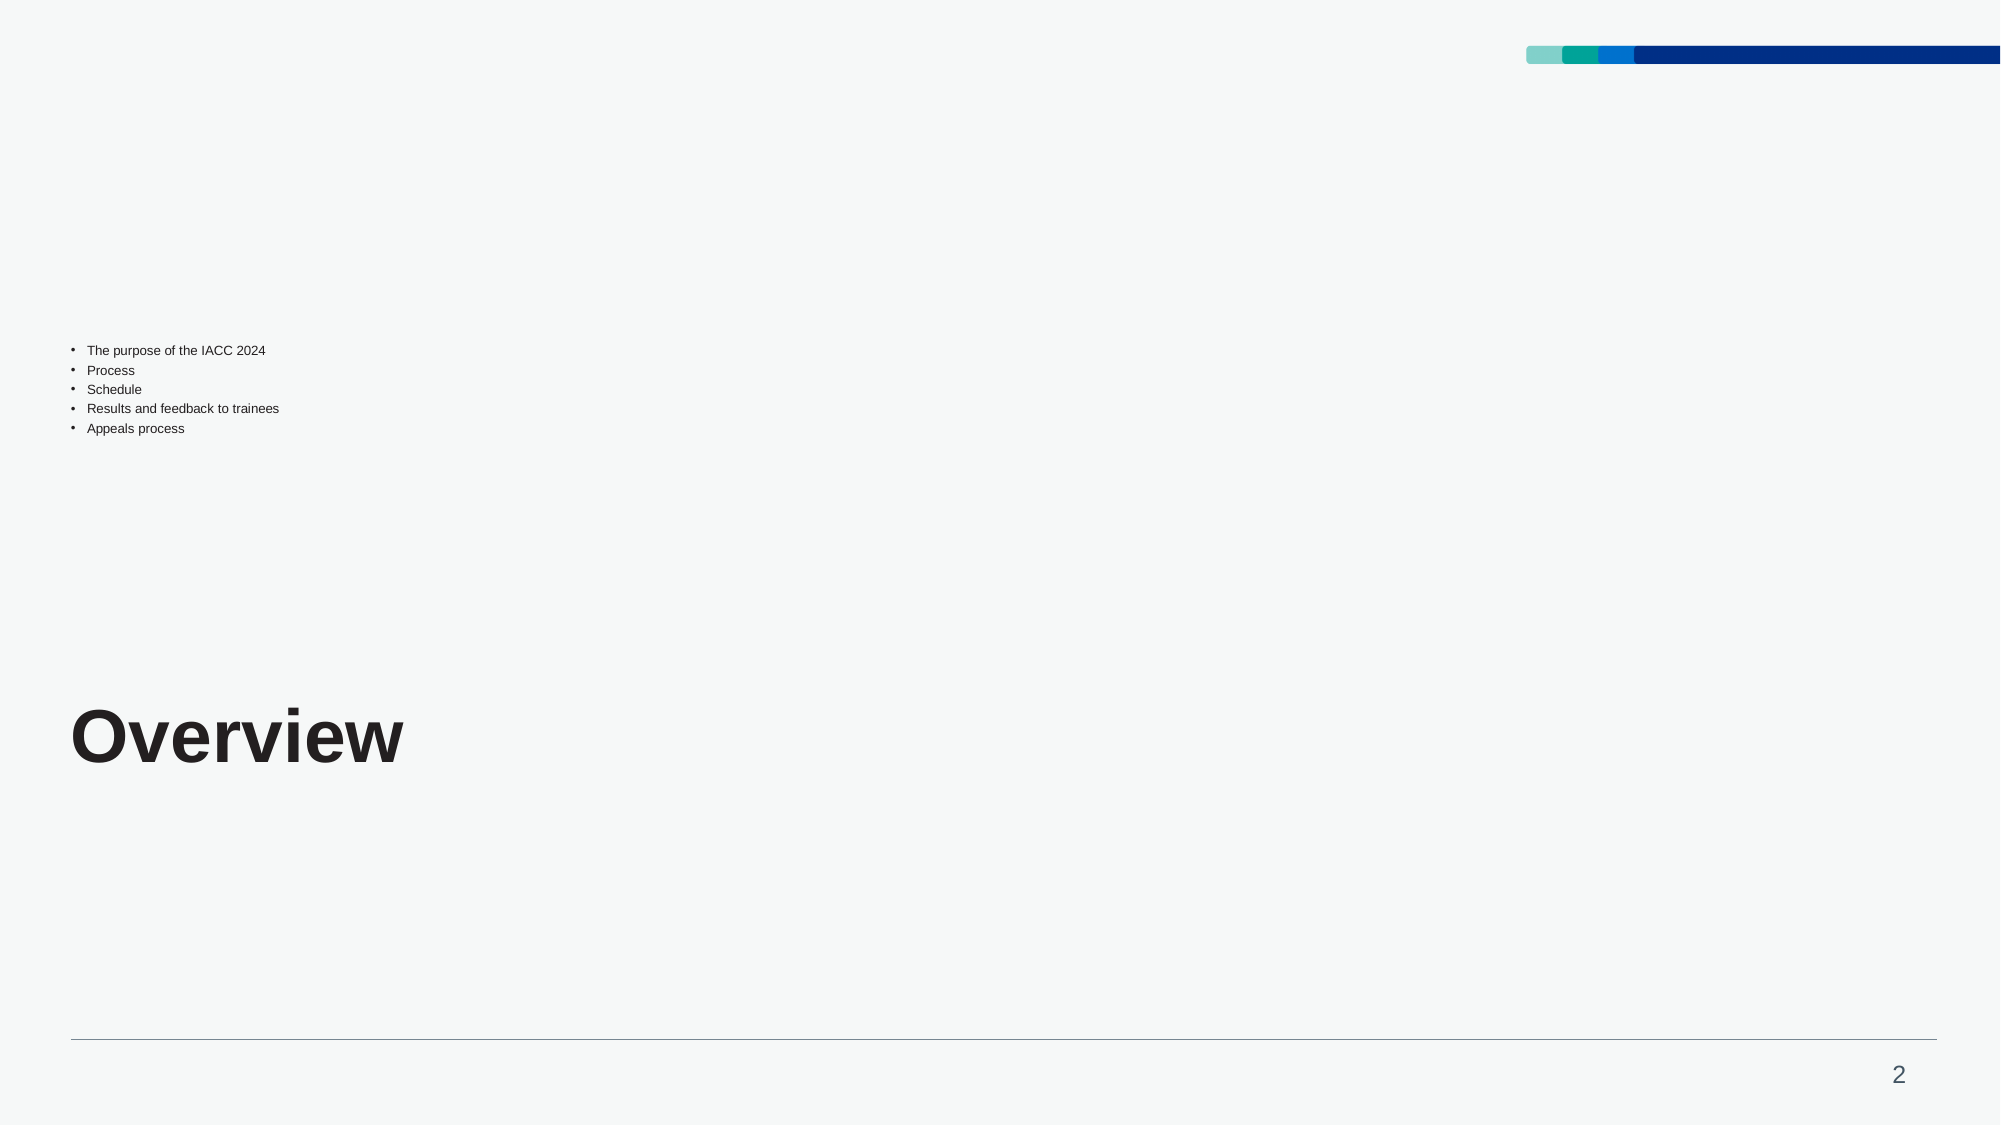

# The purpose of the IACC 2024
Process
Schedule
Results and feedback to trainees
Appeals process
Overview